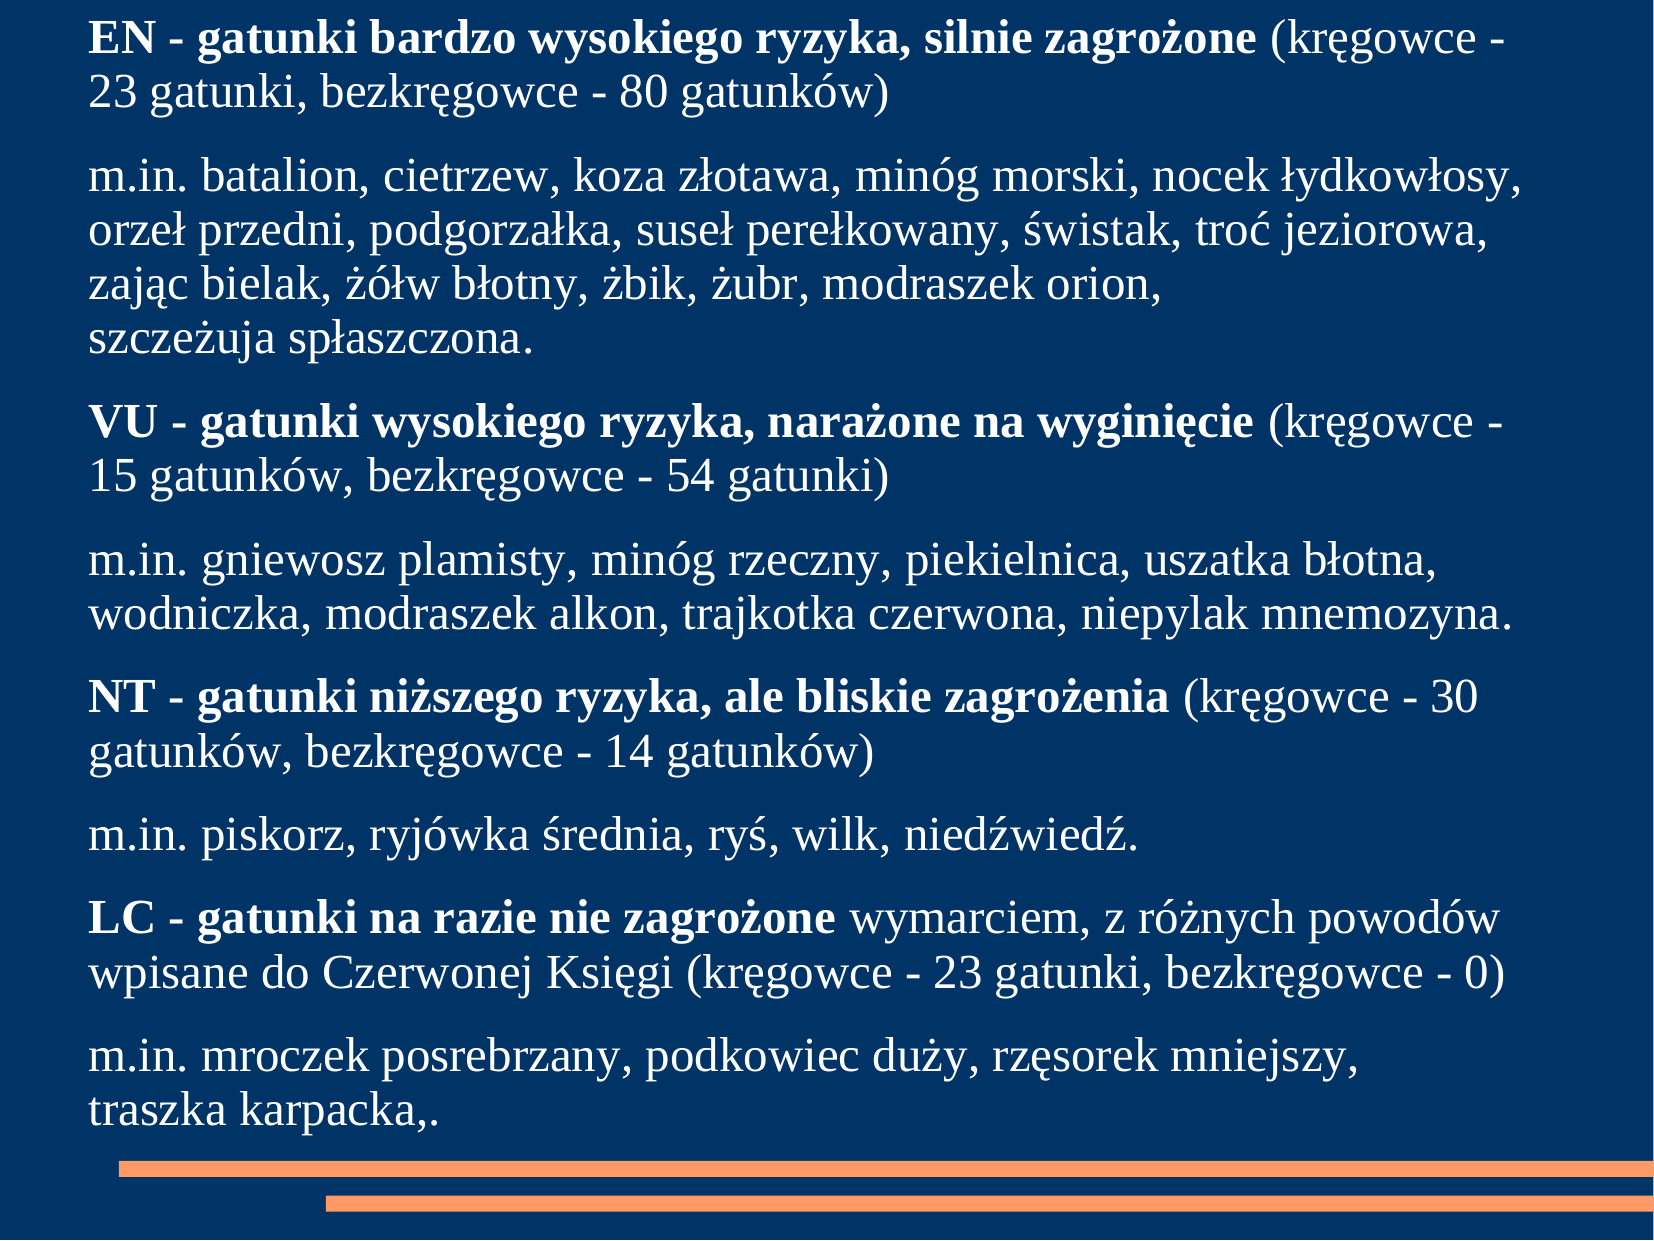

EN - gatunki bardzo wysokiego ryzyka, silnie zagrożone (kręgowce - 23 gatunki, bezkręgowce - 80 gatunków)
m.in. batalion, cietrzew, koza złotawa, minóg morski, nocek łydkowłosy, orzeł przedni, podgorzałka, suseł perełkowany, świstak, troć jeziorowa, zając bielak, żółw błotny, żbik, żubr, modraszek orion, szczeżuja spłaszczona.
VU - gatunki wysokiego ryzyka, narażone na wyginięcie (kręgowce - 15 gatunków, bezkręgowce - 54 gatunki)
m.in. gniewosz plamisty, minóg rzeczny, piekielnica, uszatka błotna, wodniczka, modraszek alkon, trajkotka czerwona, niepylak mnemozyna.
NT - gatunki niższego ryzyka, ale bliskie zagrożenia (kręgowce - 30 gatunków, bezkręgowce - 14 gatunków)
m.in. piskorz, ryjówka średnia, ryś, wilk, niedźwiedź.
LC - gatunki na razie nie zagrożone wymarciem, z różnych powodów wpisane do Czerwonej Księgi (kręgowce - 23 gatunki, bezkręgowce - 0)
m.in. mroczek posrebrzany, podkowiec duży, rzęsorek mniejszy, traszka karpacka,.
#